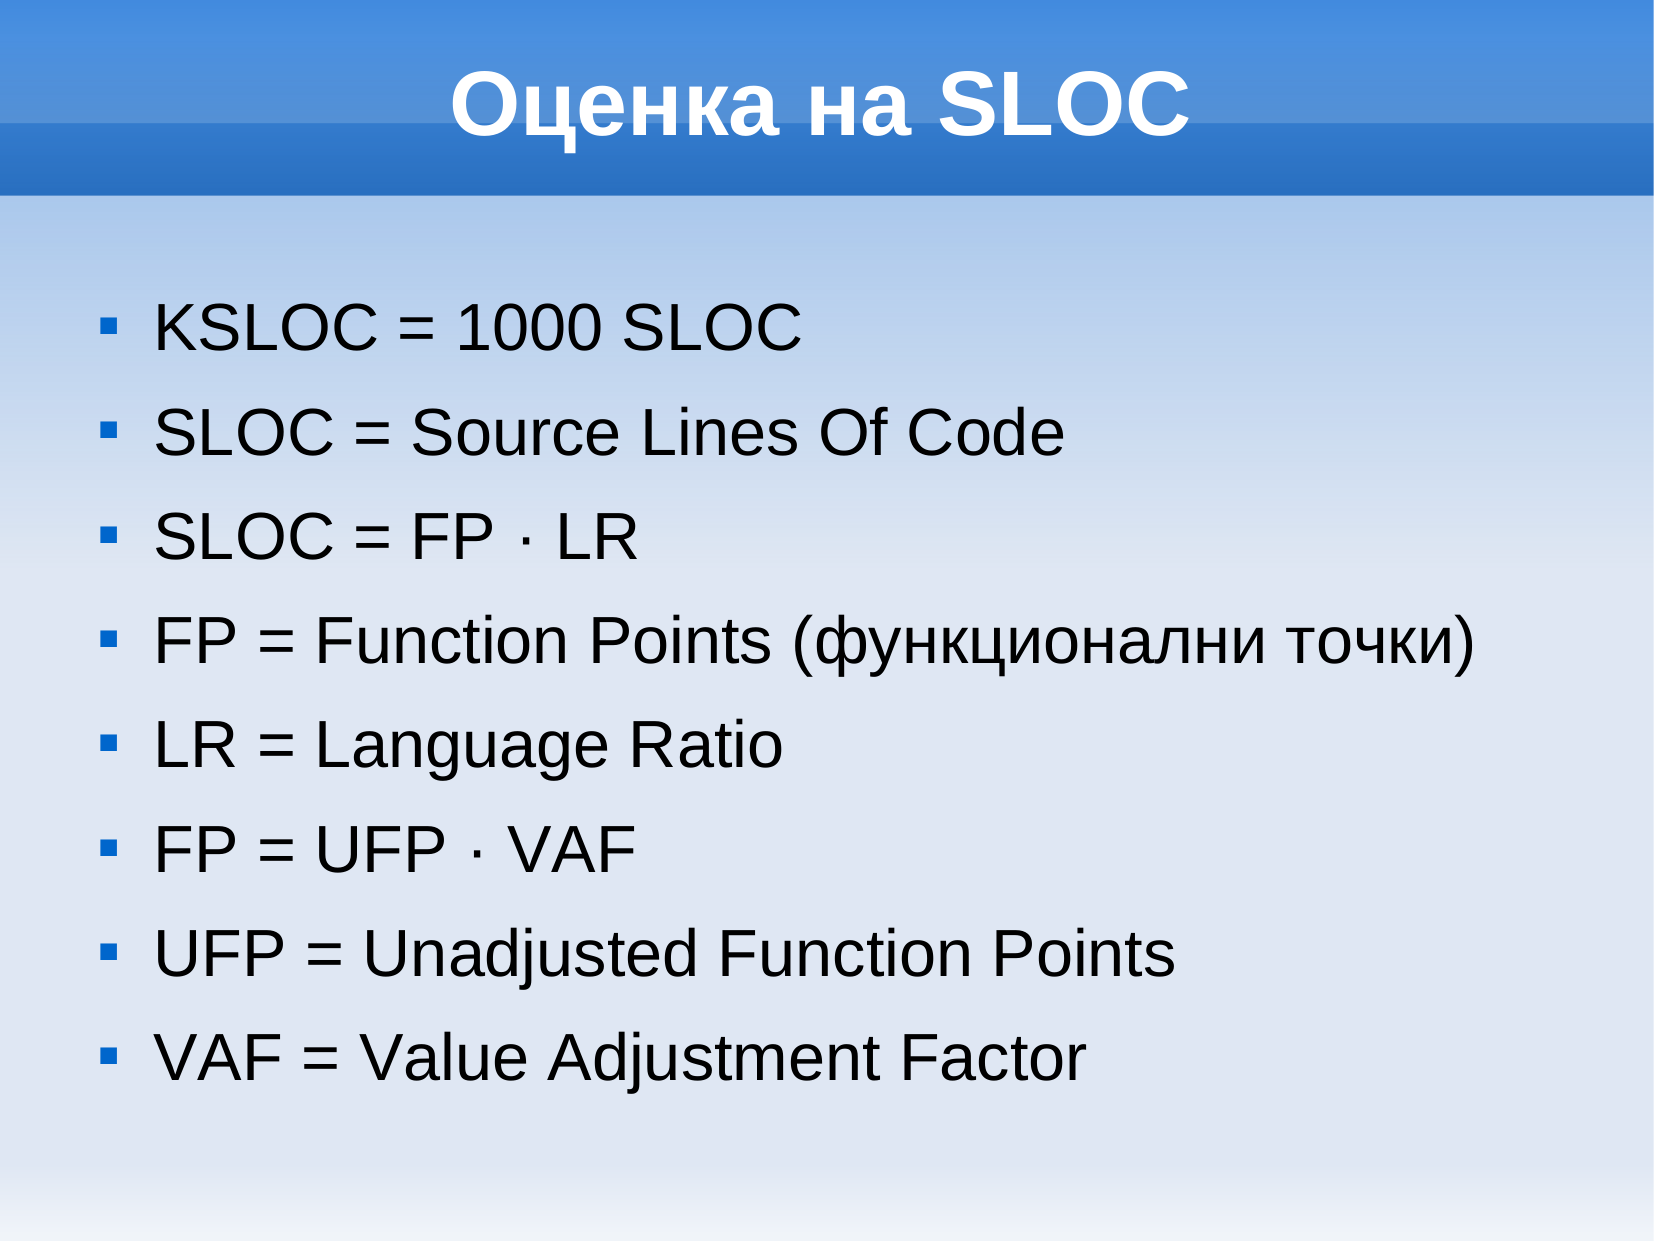

# Оценка на SLOC
KSLOC = 1000 SLOC
SLOC = Source Lines Of Code
SLOC = FP · LR
FP = Function Points (функционални точки)
LR = Language Ratio
FP = UFP · VAF
UFP = Unadjusted Function Points
VAF = Value Adjustment Factor